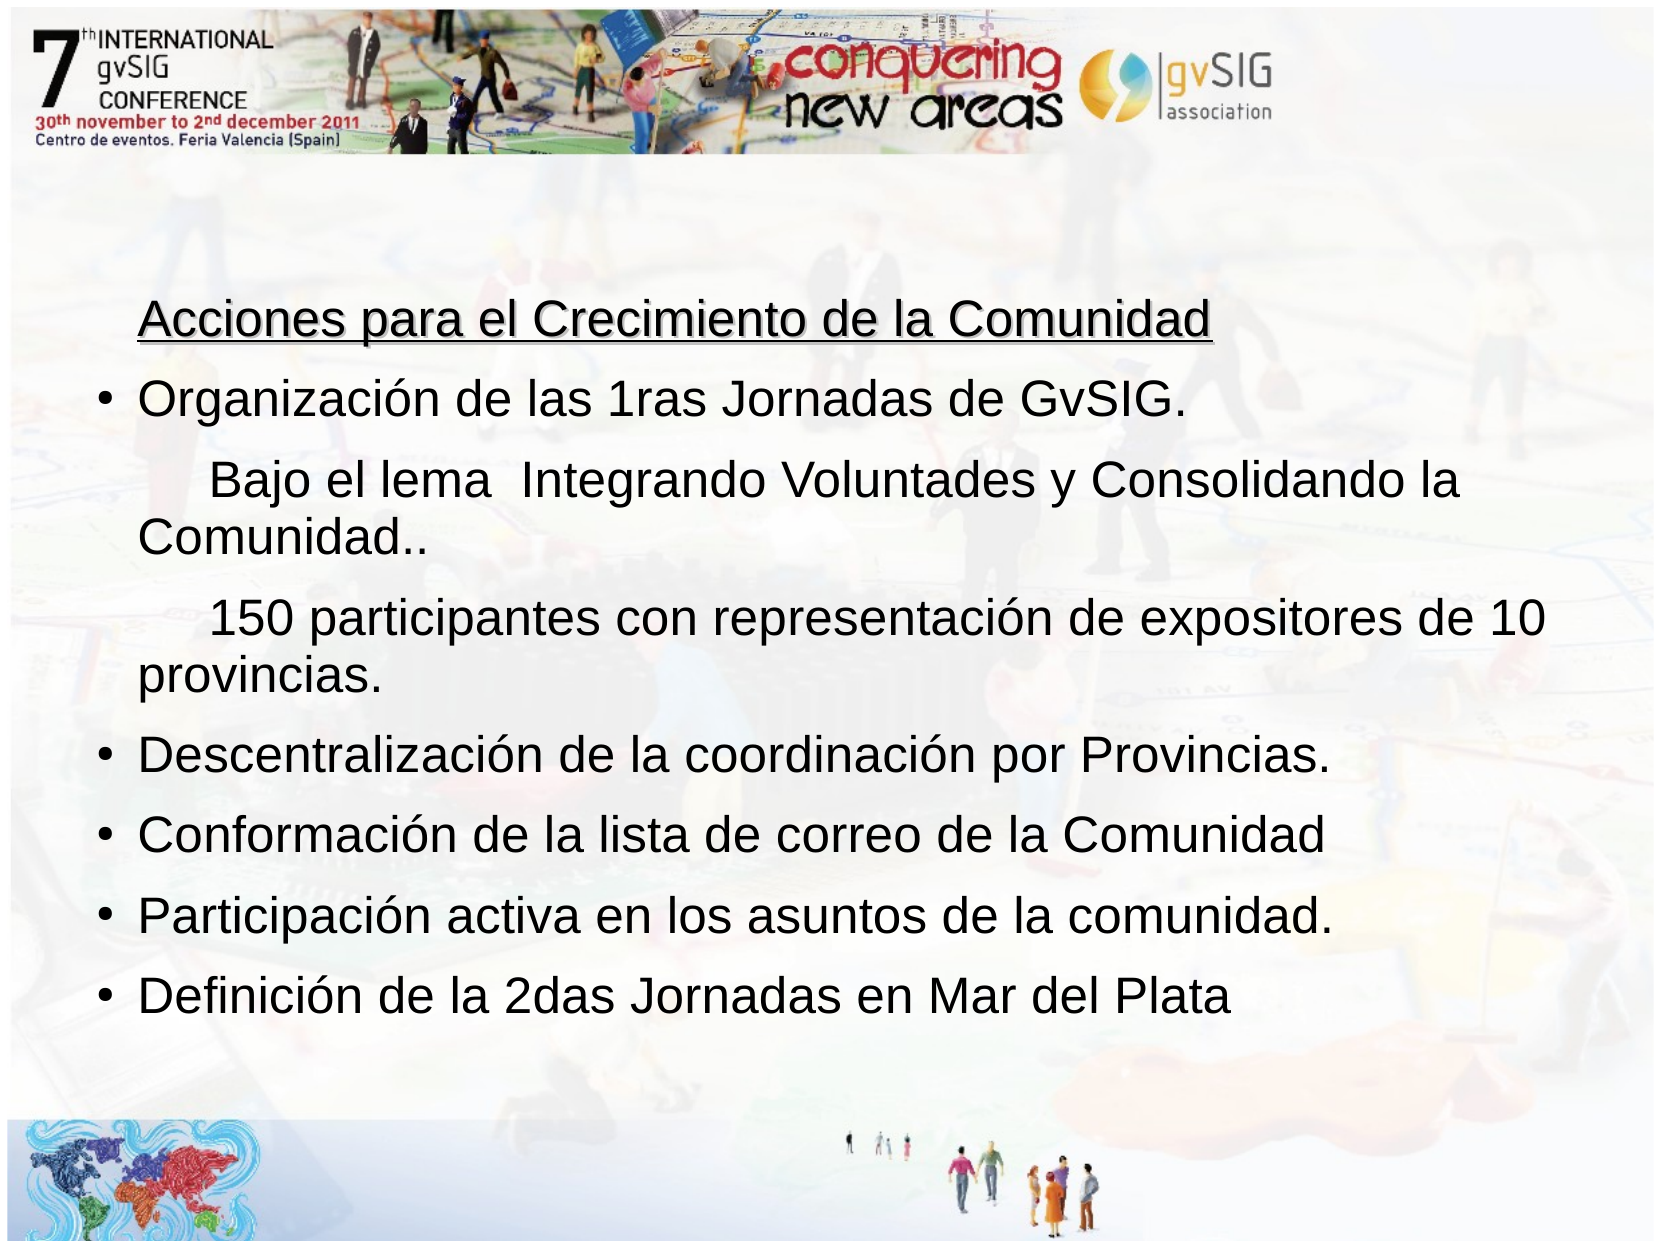

#
Acciones para el Crecimiento de la Comunidad
Organización de las 1ras Jornadas de GvSIG.
 Bajo el lema Integrando Voluntades y Consolidando la Comunidad..
 150 participantes con representación de expositores de 10 provincias.
Descentralización de la coordinación por Provincias.
Conformación de la lista de correo de la Comunidad
Participación activa en los asuntos de la comunidad.
Definición de la 2das Jornadas en Mar del Plata